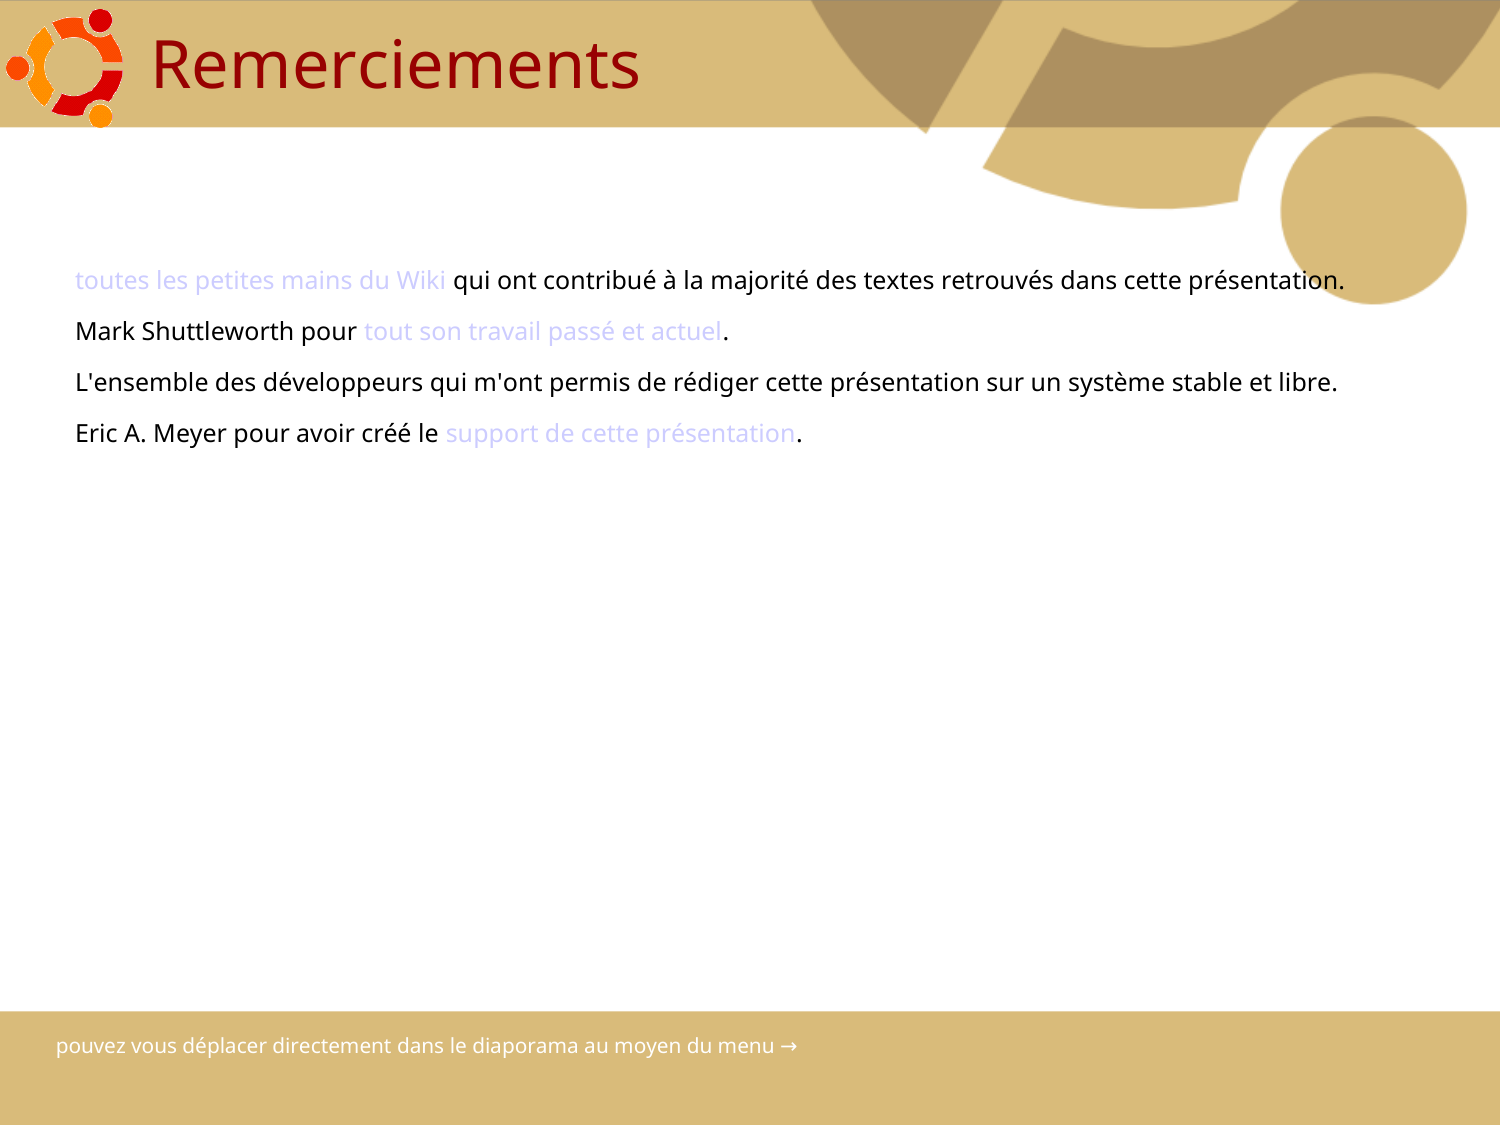

# Remerciements
toutes les petites mains du Wiki qui ont contribué à la majorité des textes retrouvés dans cette présentation.
Mark Shuttleworth pour tout son travail passé et actuel.
L'ensemble des développeurs qui m'ont permis de rédiger cette présentation sur un système stable et libre.
Eric A. Meyer pour avoir créé le support de cette présentation.
pouvez vous déplacer directement dans le diaporama au moyen du menu →